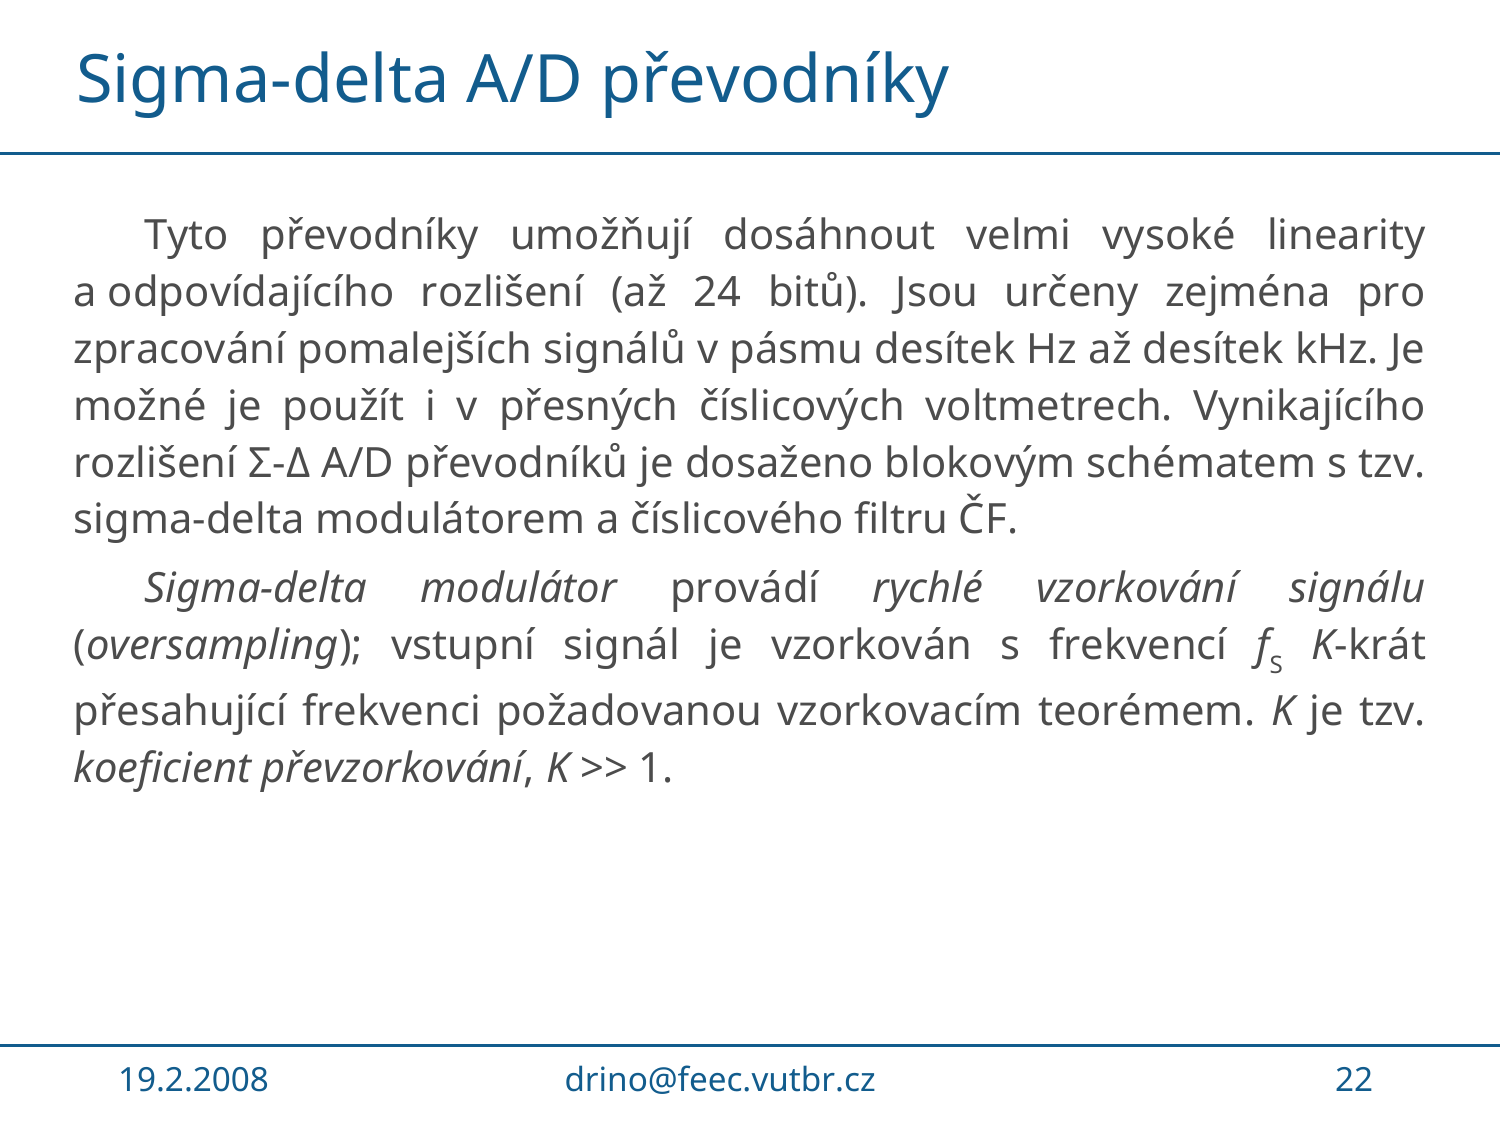

# Sigma-delta A/D převodníky
Tyto převodníky umožňují dosáhnout velmi vysoké linearity a odpovídajícího rozlišení (až 24 bitů). Jsou určeny zejména pro zpracování pomalejších signálů v pásmu desítek Hz až desítek kHz. Je možné je použít i v přesných číslicových voltmetrech. Vynikajícího rozlišení Σ-Δ A/D převodníků je dosaženo blokovým schématem s tzv. sigma-delta modulátorem a číslicového filtru ČF.
Sigma-delta modulátor provádí rychlé vzorkování signálu (oversampling); vstupní signál je vzorkován s frekvencí fS K-krát přesahující frekvenci požadovanou vzorkovacím teorémem. K je tzv. koeficient převzorkování, K >> 1.
19.2.2008
drino@feec.vutbr.cz